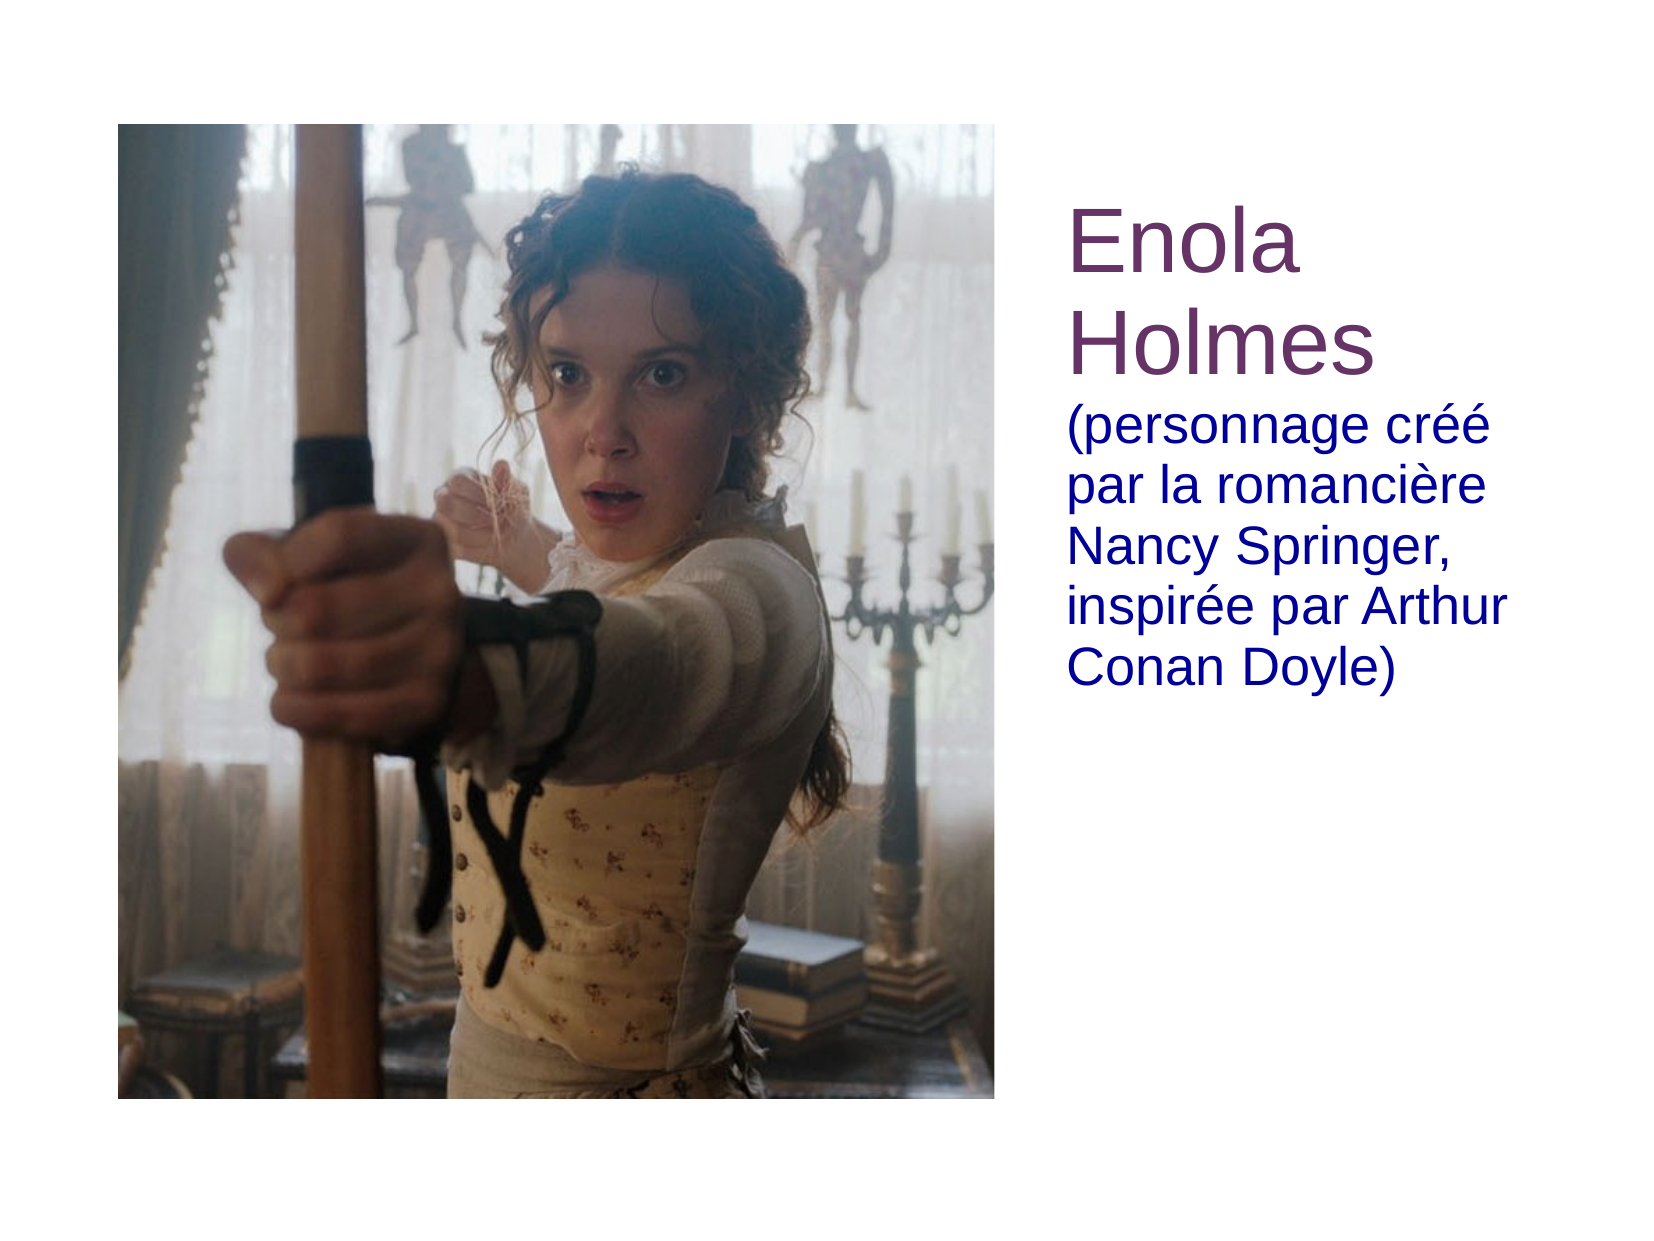

Enola Holmes (personnage créé par la romancière Nancy Springer, inspirée par Arthur Conan Doyle)